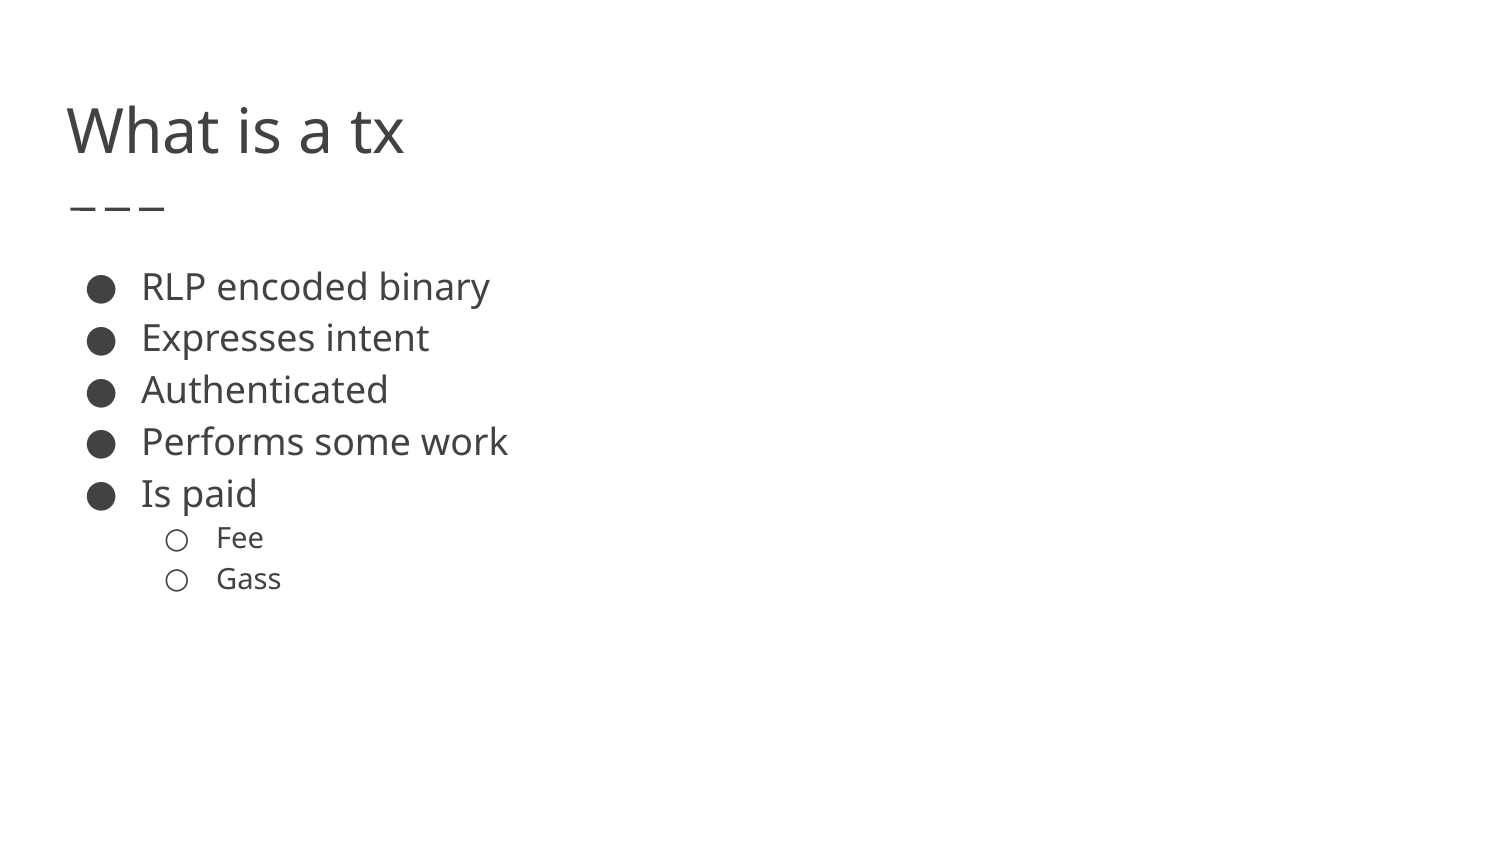

# What is a tx
RLP encoded binary
Expresses intent
Authenticated
Performs some work
Is paid
Fee
Gass